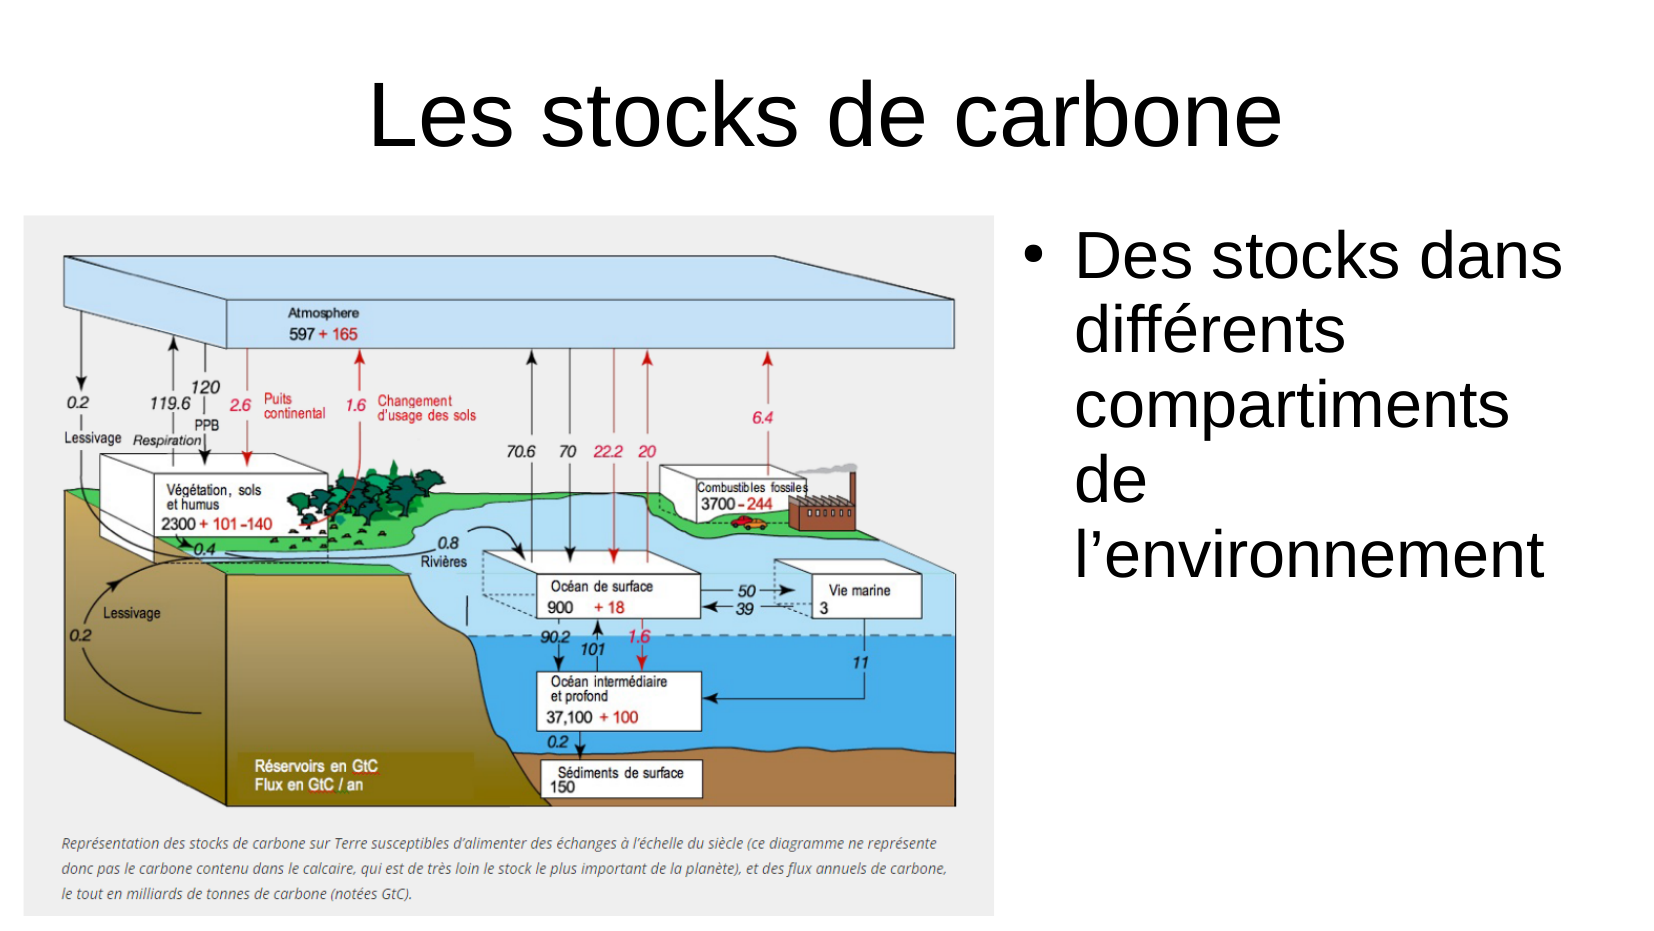

# Les stocks de carbone
Des stocks dans différents compartiments de l’environnement